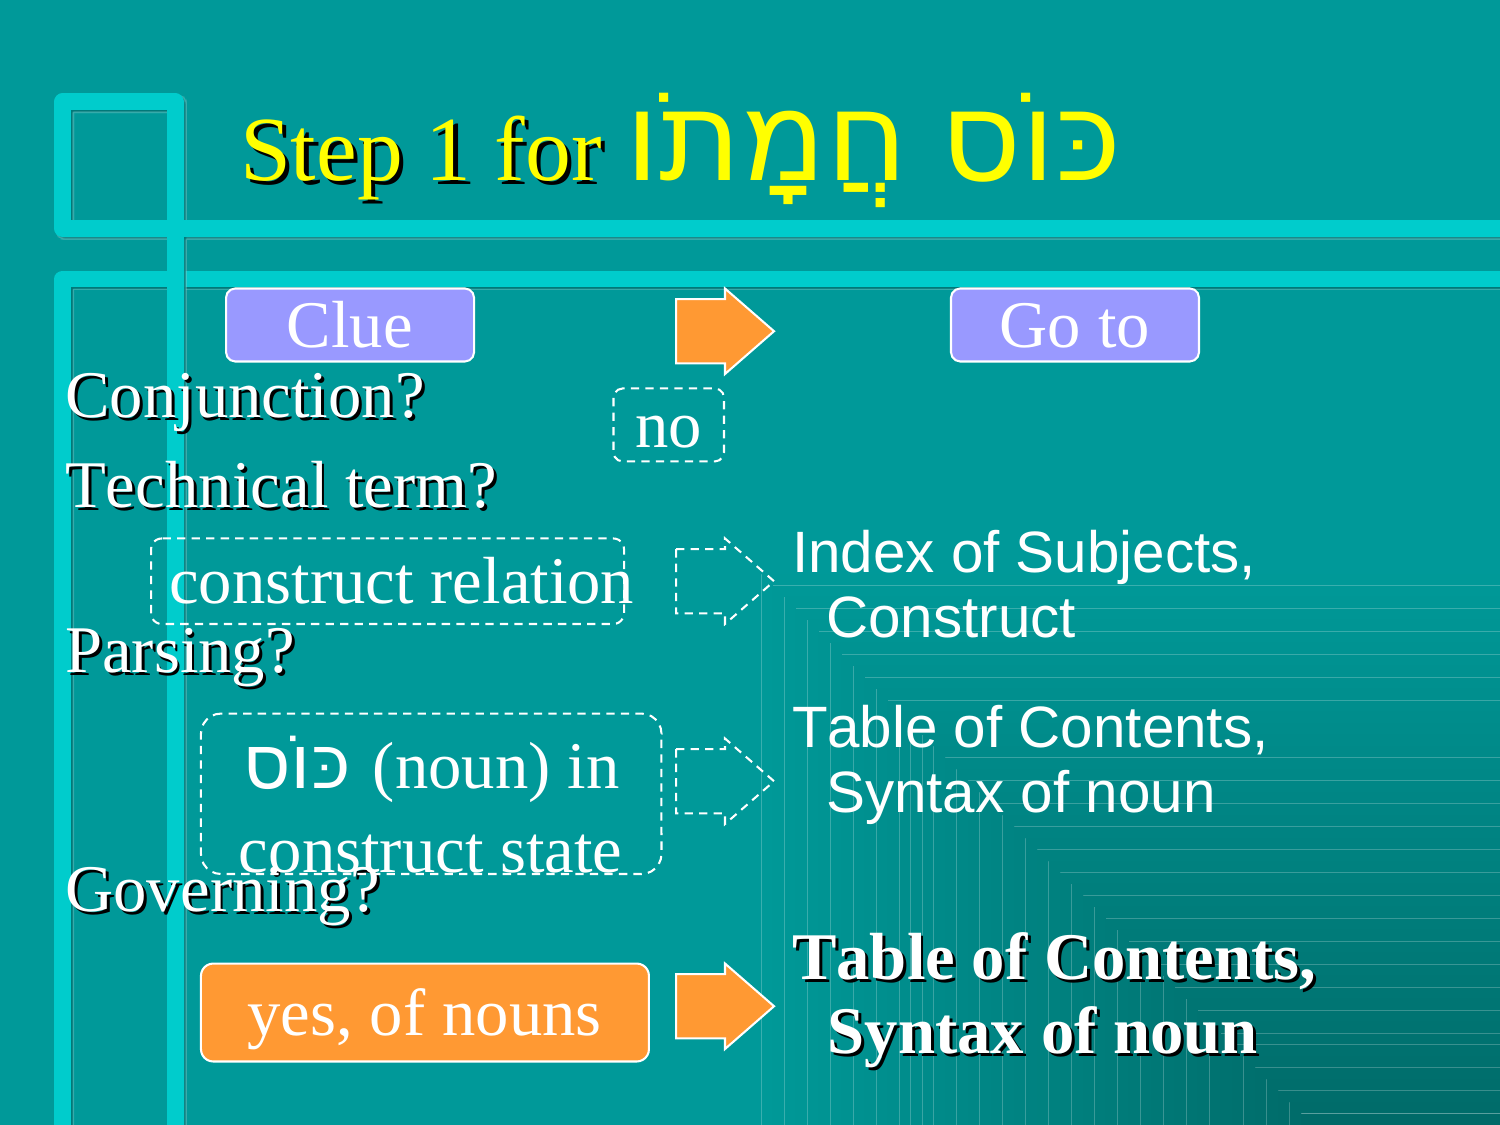

# Step 1 for כּוֹס חֲמָתֹו
Clue
Go to
Conjunction?
Technical term?
Parsing?
Governing?
no
 Index of Subjects,
 Construct
construct relation
 Table of Contents,
 Syntax of noun
כּוֹס (noun) in
construct state
 Table of Contents,
 Syntax of noun
yes, of nouns